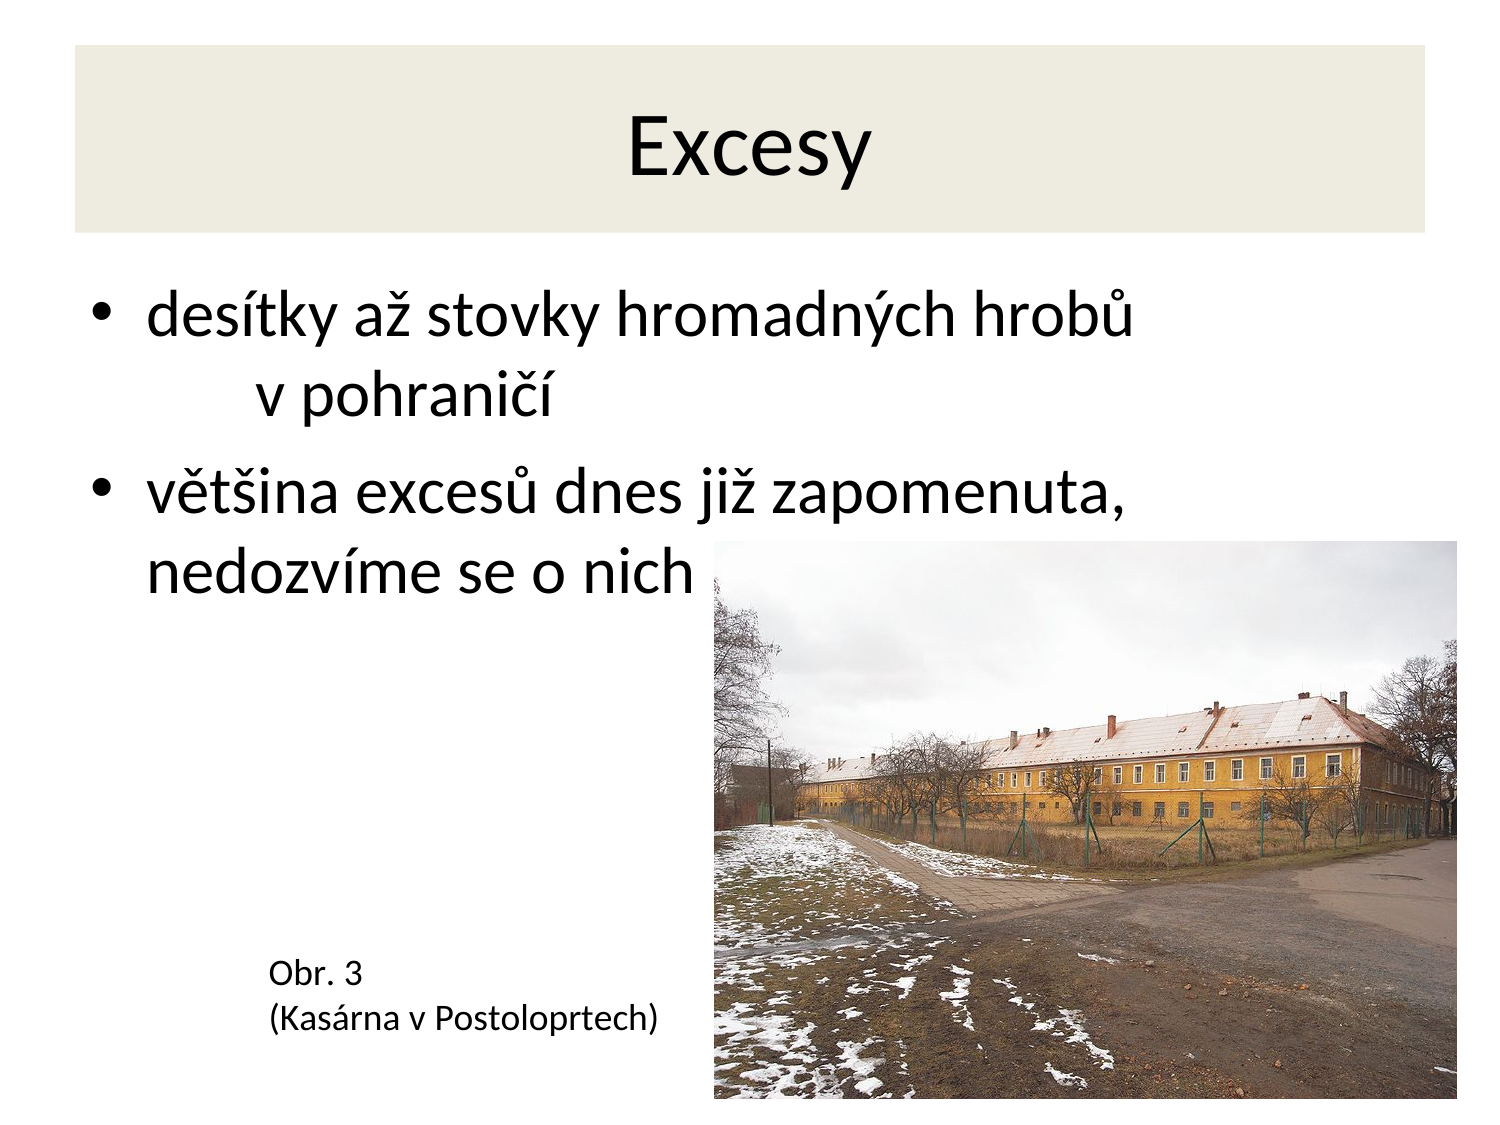

# Excesy
desítky až stovky hromadných hrobů			 v pohraničí
většina excesů dnes již zapomenuta, nedozvíme se o nich
Obr. 3
(Kasárna v Postoloprtech)